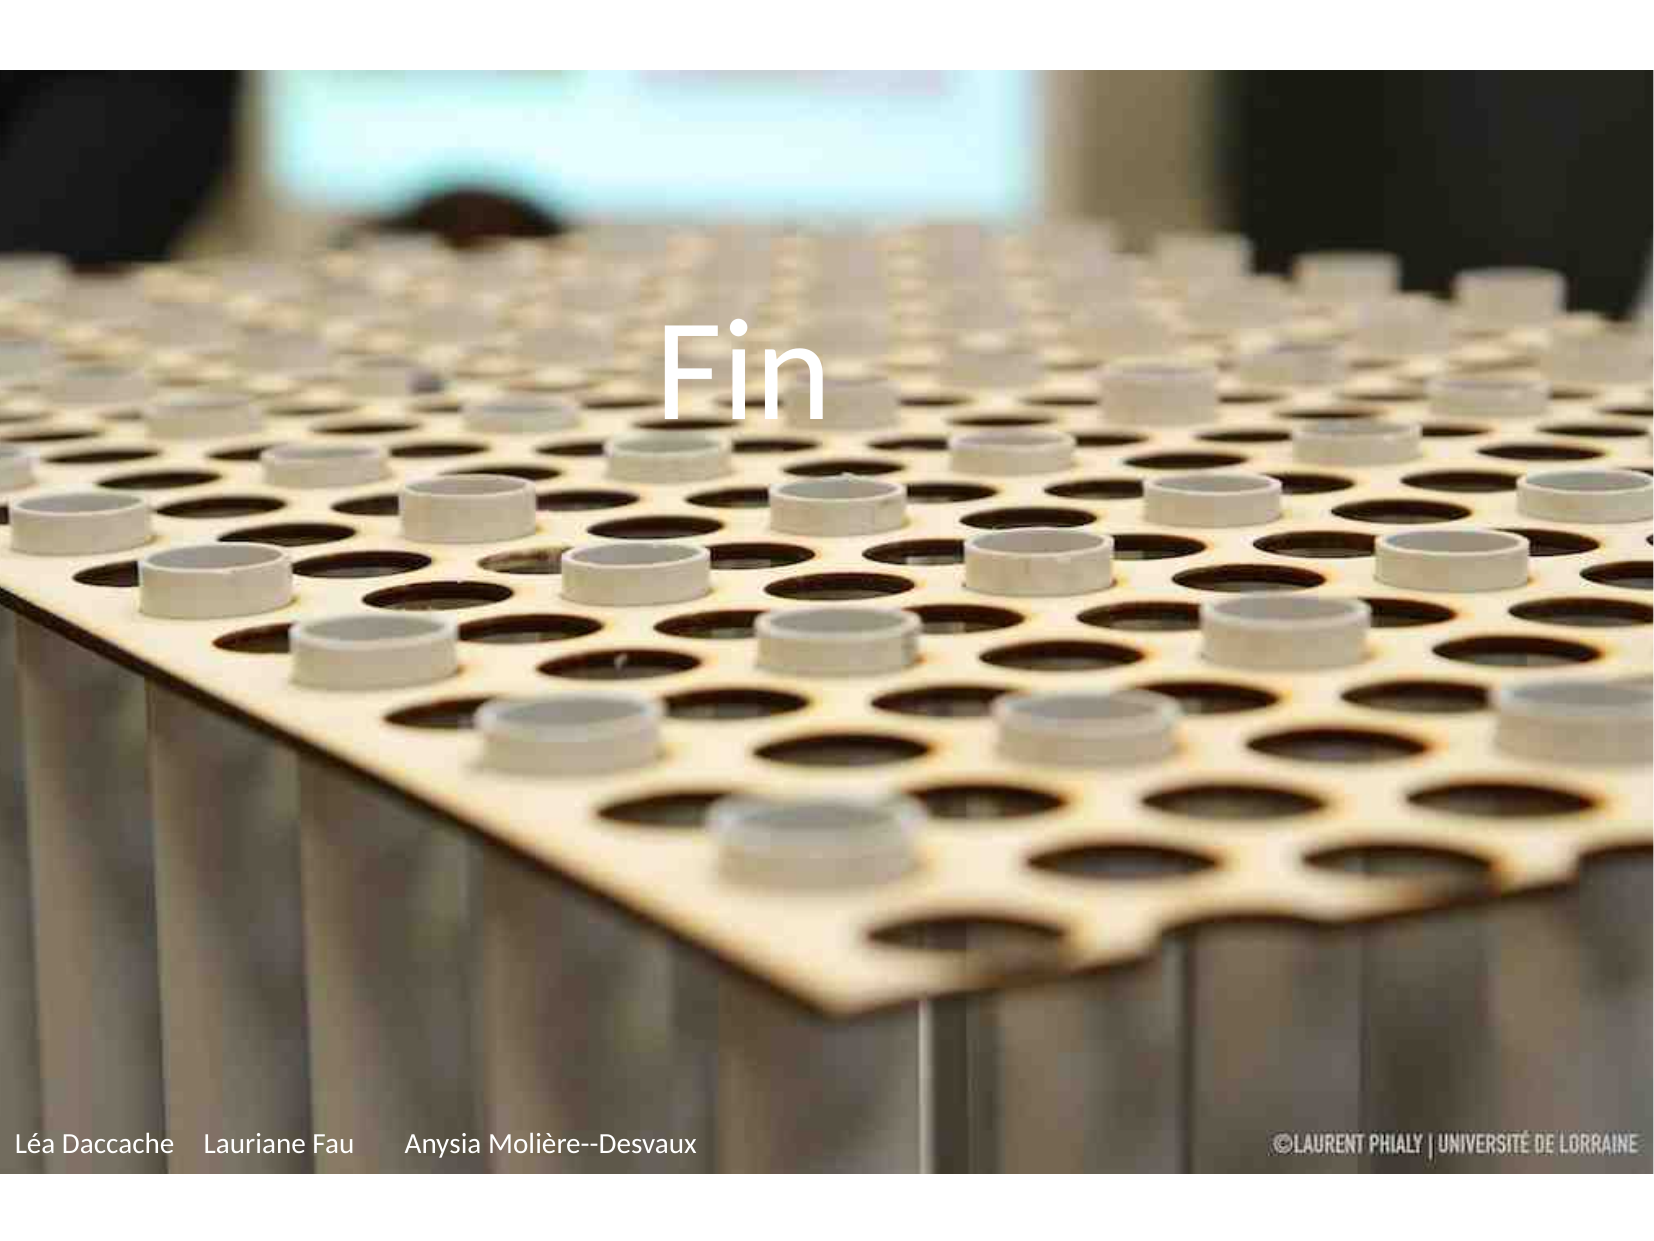

Fin
Léa Daccache
Lauriane Fau
Anysia Molière--Desvaux